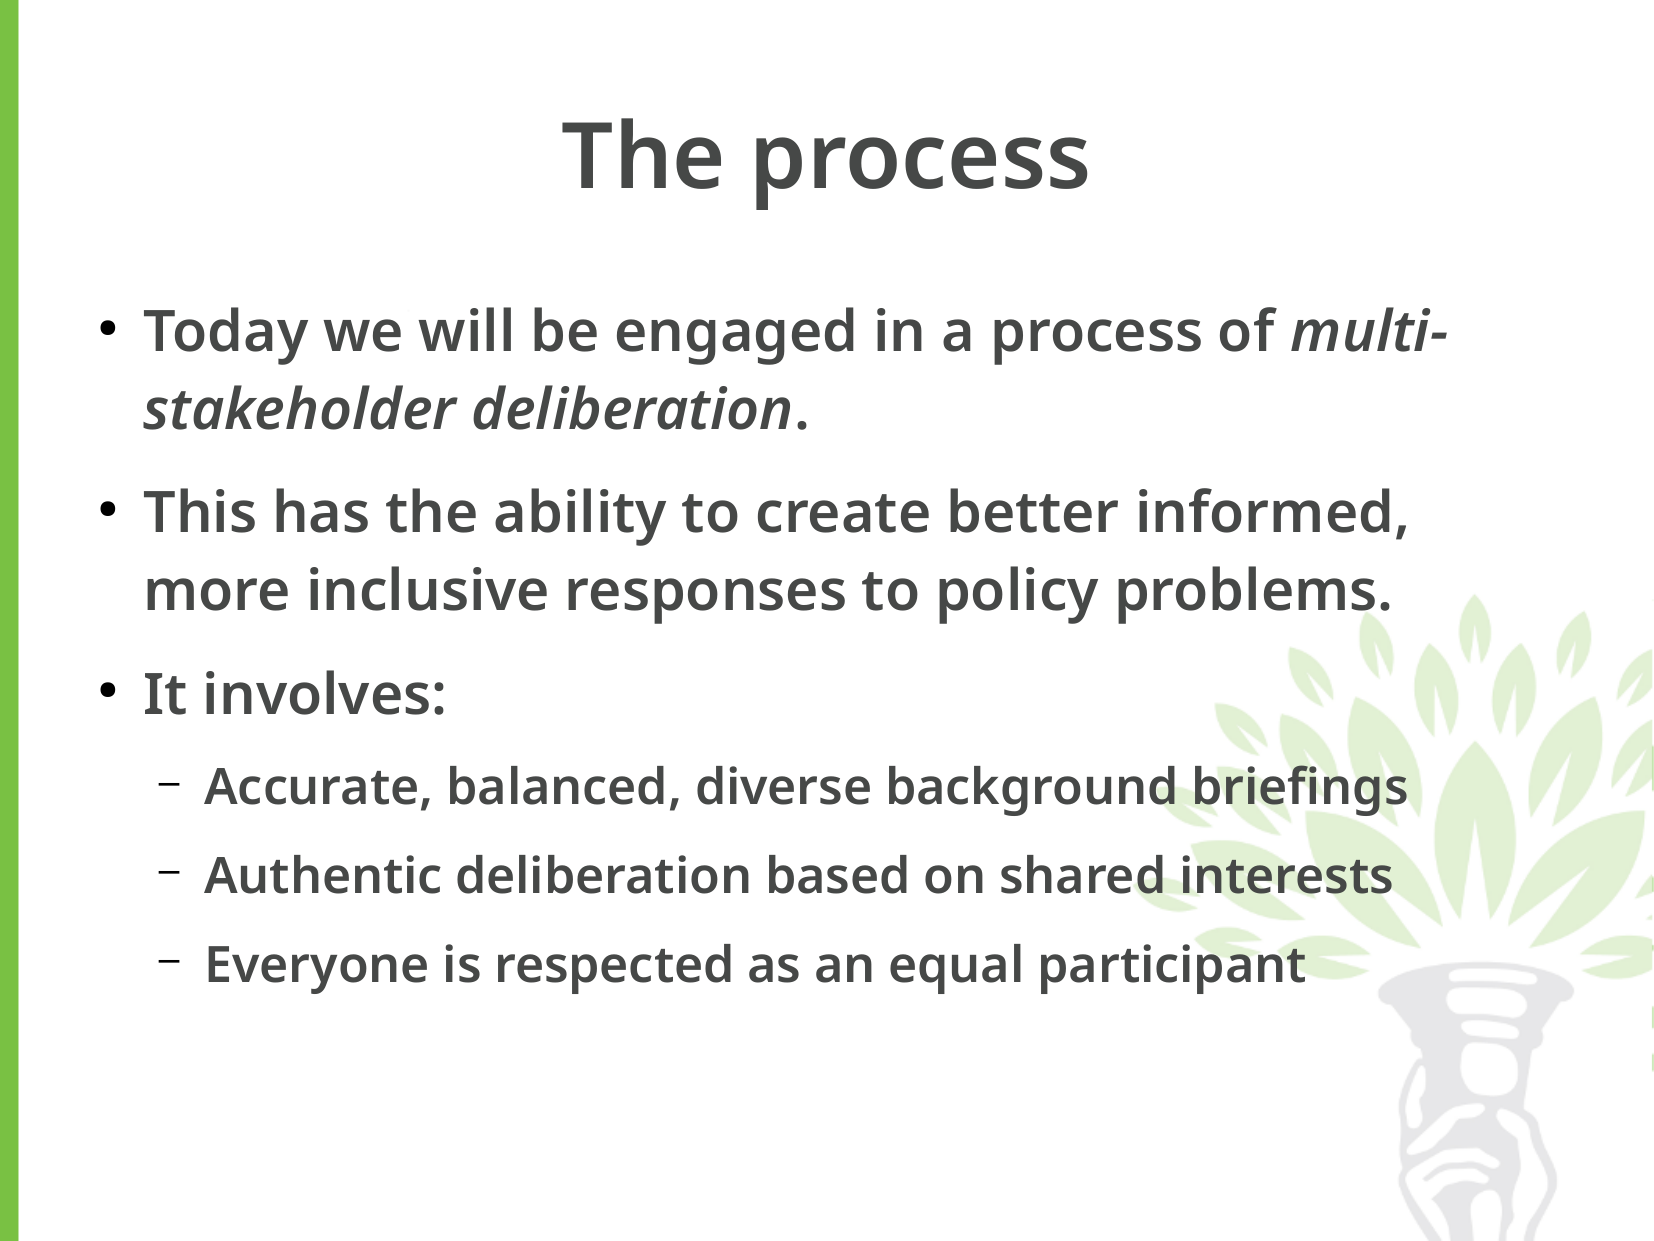

# The process
Today we will be engaged in a process of multi-stakeholder deliberation.
This has the ability to create better informed, more inclusive responses to policy problems.
It involves:
Accurate, balanced, diverse background briefings
Authentic deliberation based on shared interests
Everyone is respected as an equal participant